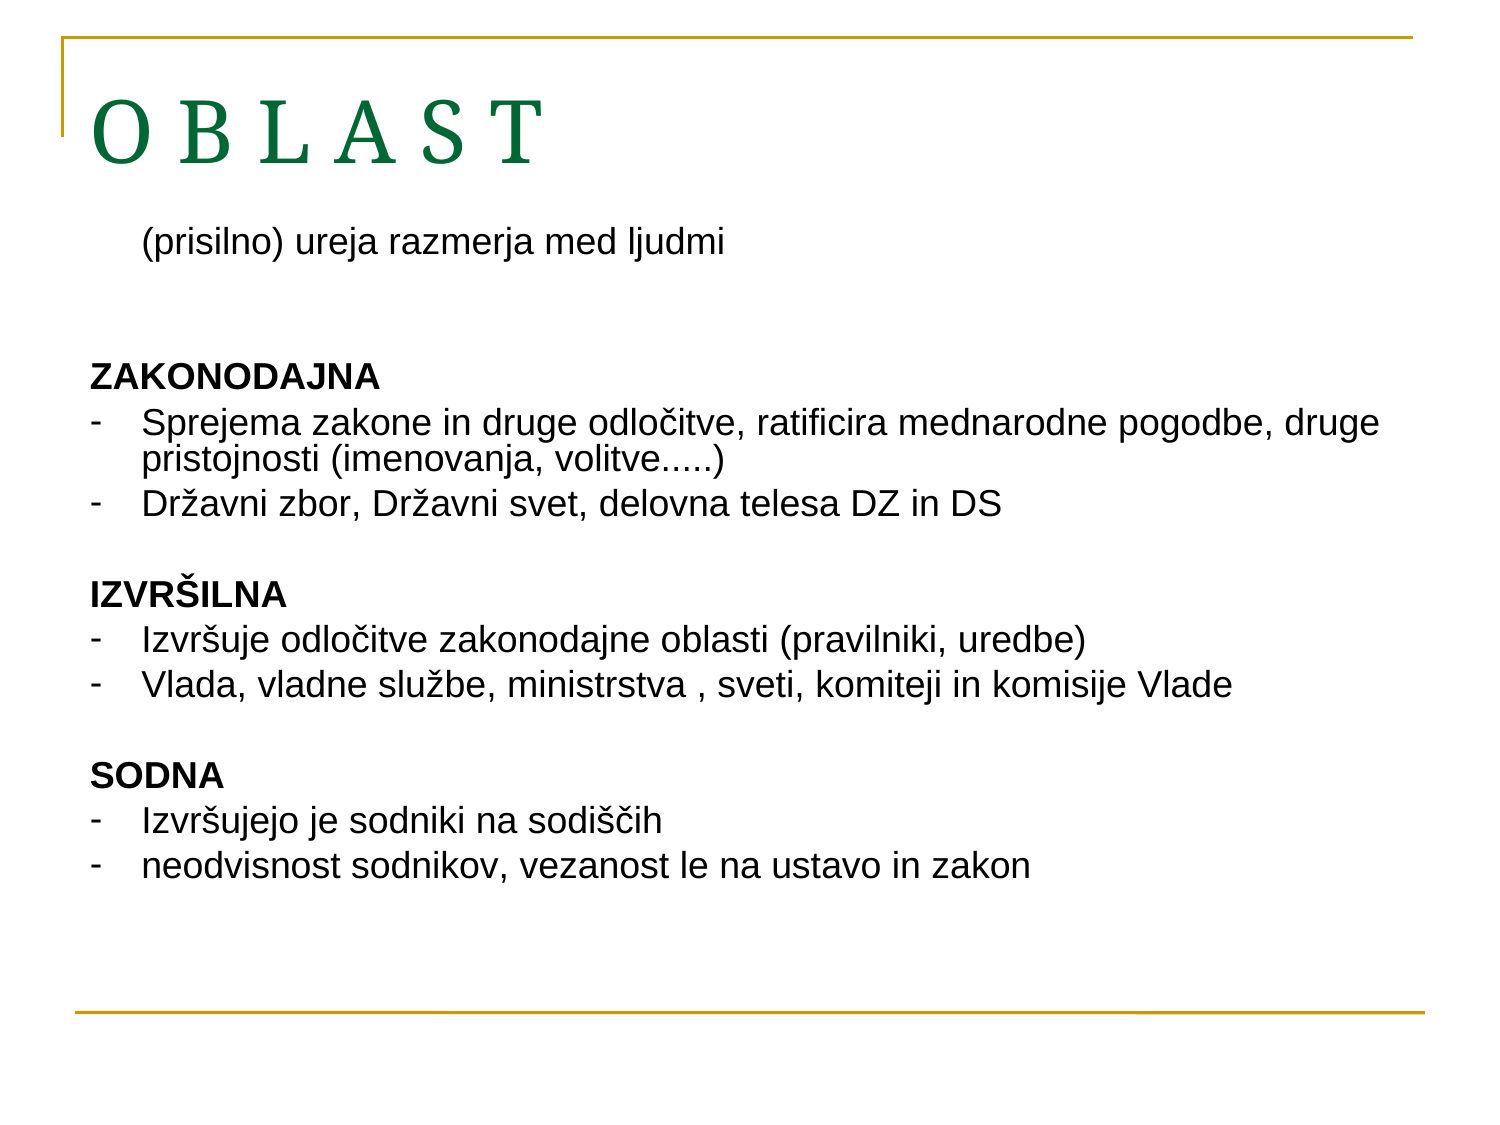

# O B L A S T
(prisilno) ureja razmerja med ljudmi
ZAKONODAJNA
Sprejema zakone in druge odločitve, ratificira mednarodne pogodbe, druge pristojnosti (imenovanja, volitve.....)‏
Državni zbor, Državni svet, delovna telesa DZ in DS
IZVRŠILNA
Izvršuje odločitve zakonodajne oblasti (pravilniki, uredbe)‏
Vlada, vladne službe, ministrstva , sveti, komiteji in komisije Vlade
SODNA
Izvršujejo je sodniki na sodiščih
neodvisnost sodnikov, vezanost le na ustavo in zakon